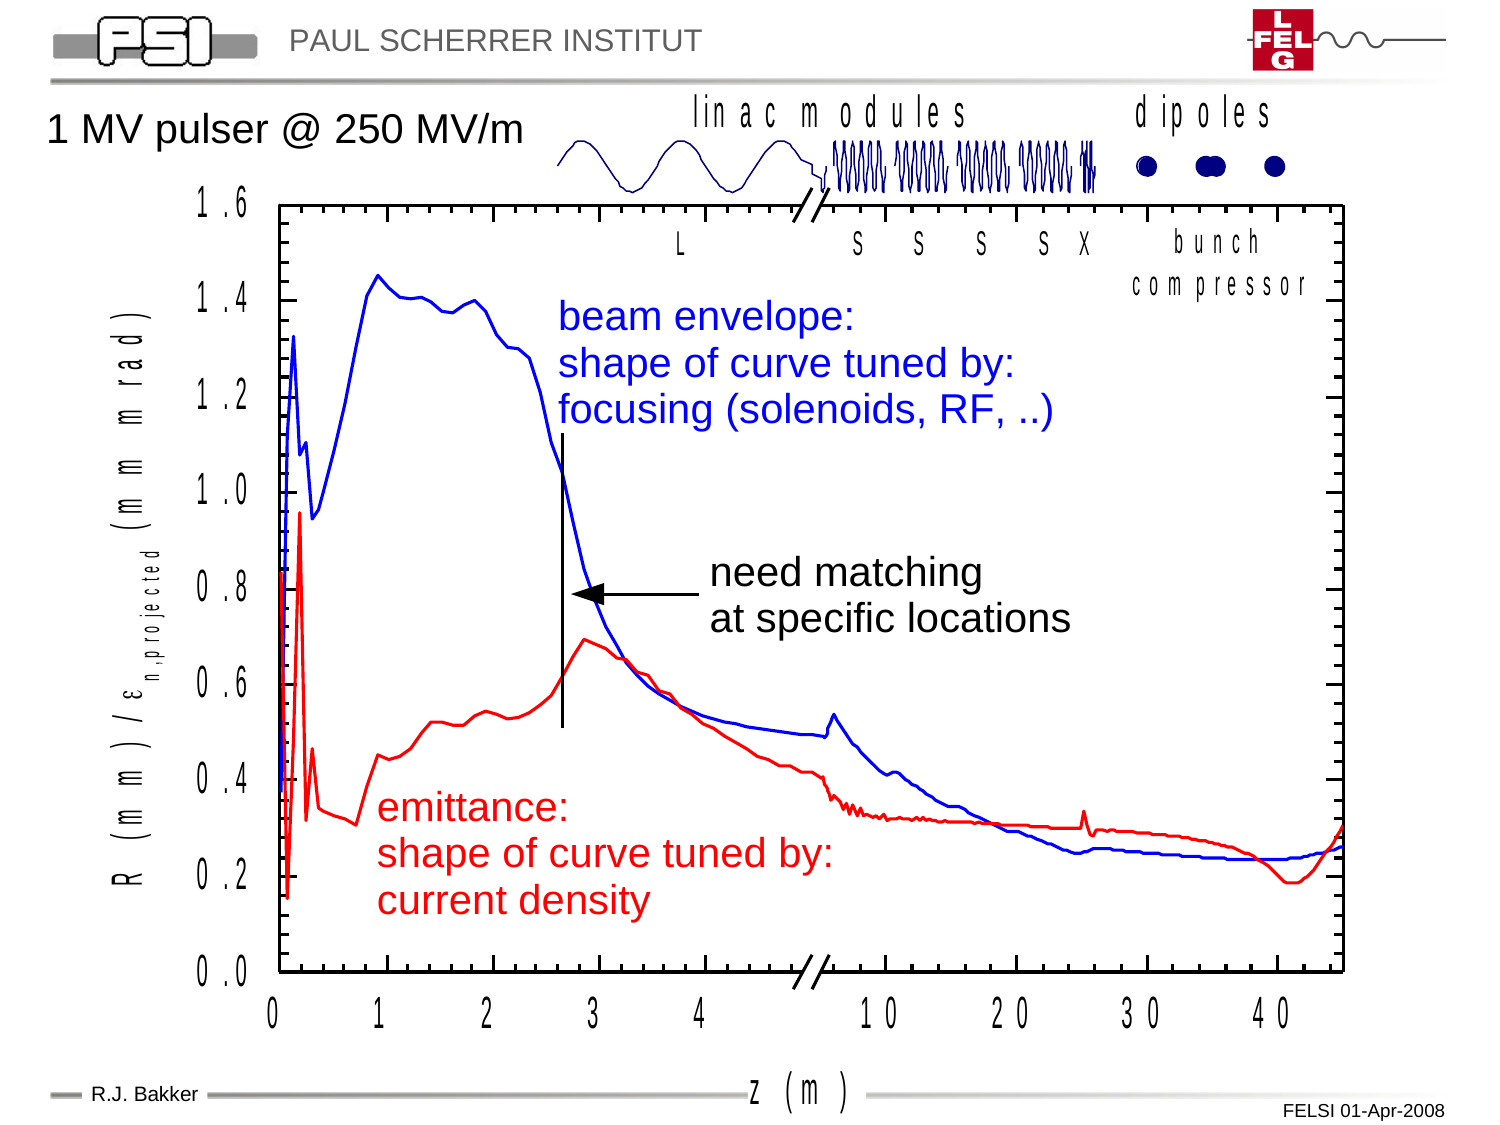

1 MV pulser @ 250 MV/m
beam envelope:
shape of curve tuned by:
focusing (solenoids, RF, ..)
need matching
at specific locations
emittance:
shape of curve tuned by:
current density